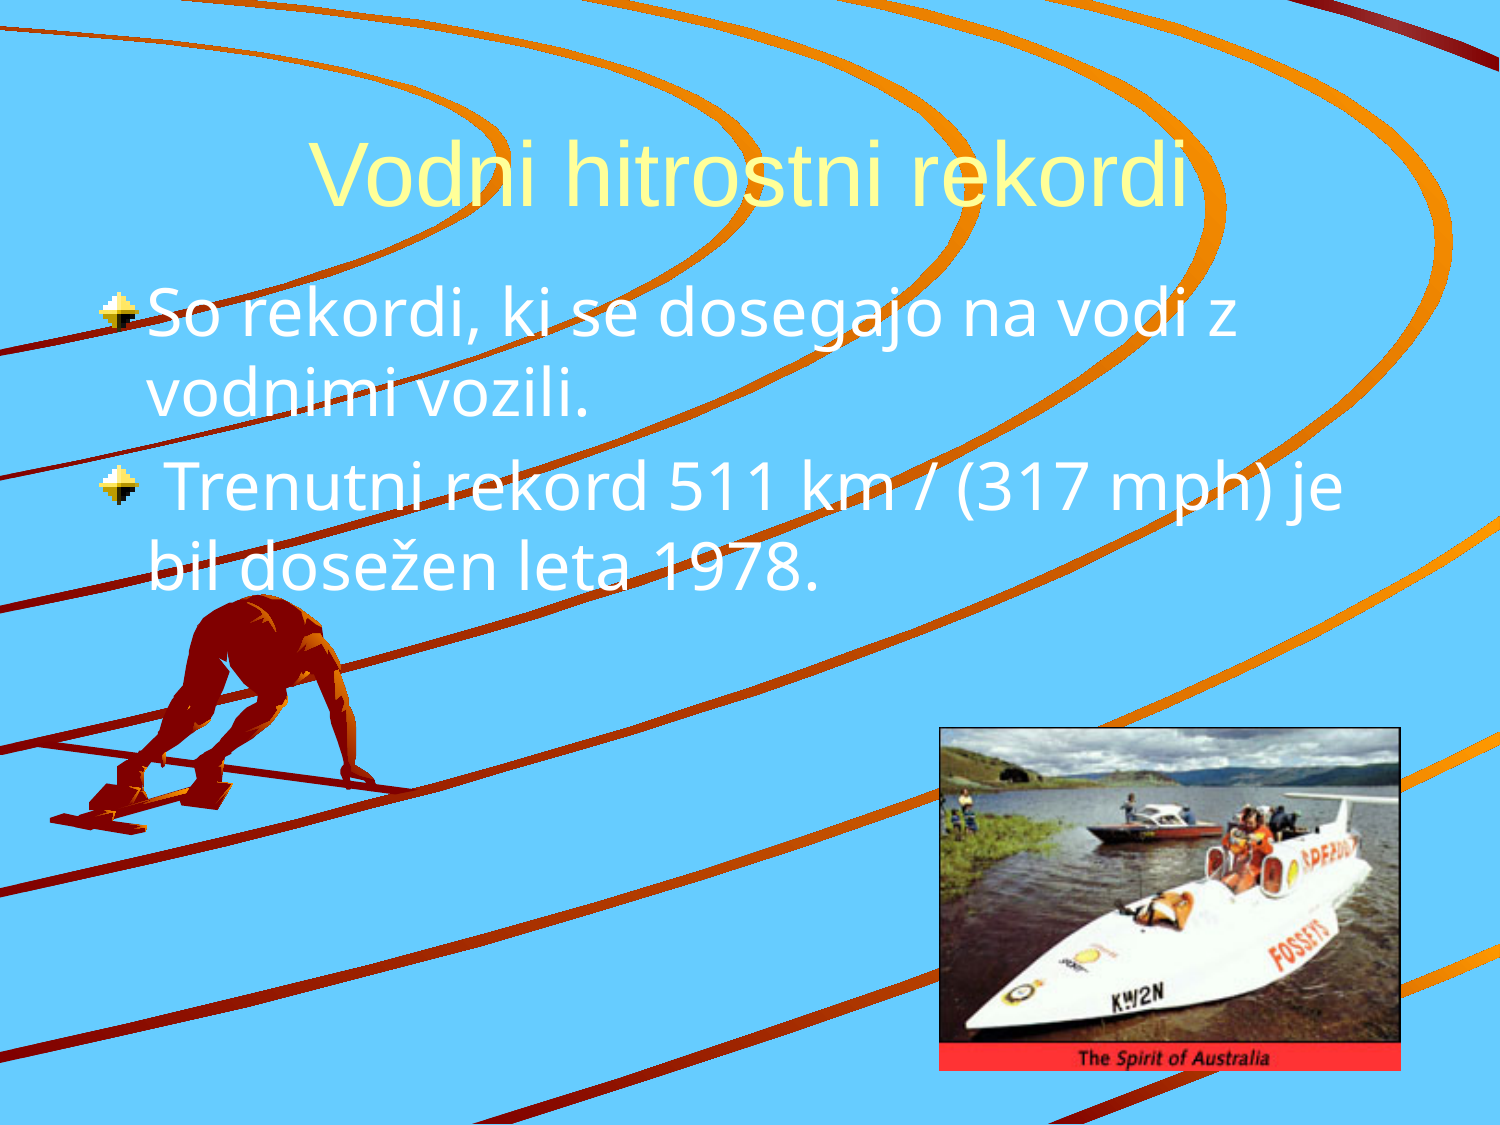

# Vodni hitrostni rekordi
So rekordi, ki se dosegajo na vodi z vodnimi vozili.
 Trenutni rekord 511 km / (317 mph) je bil dosežen leta 1978.